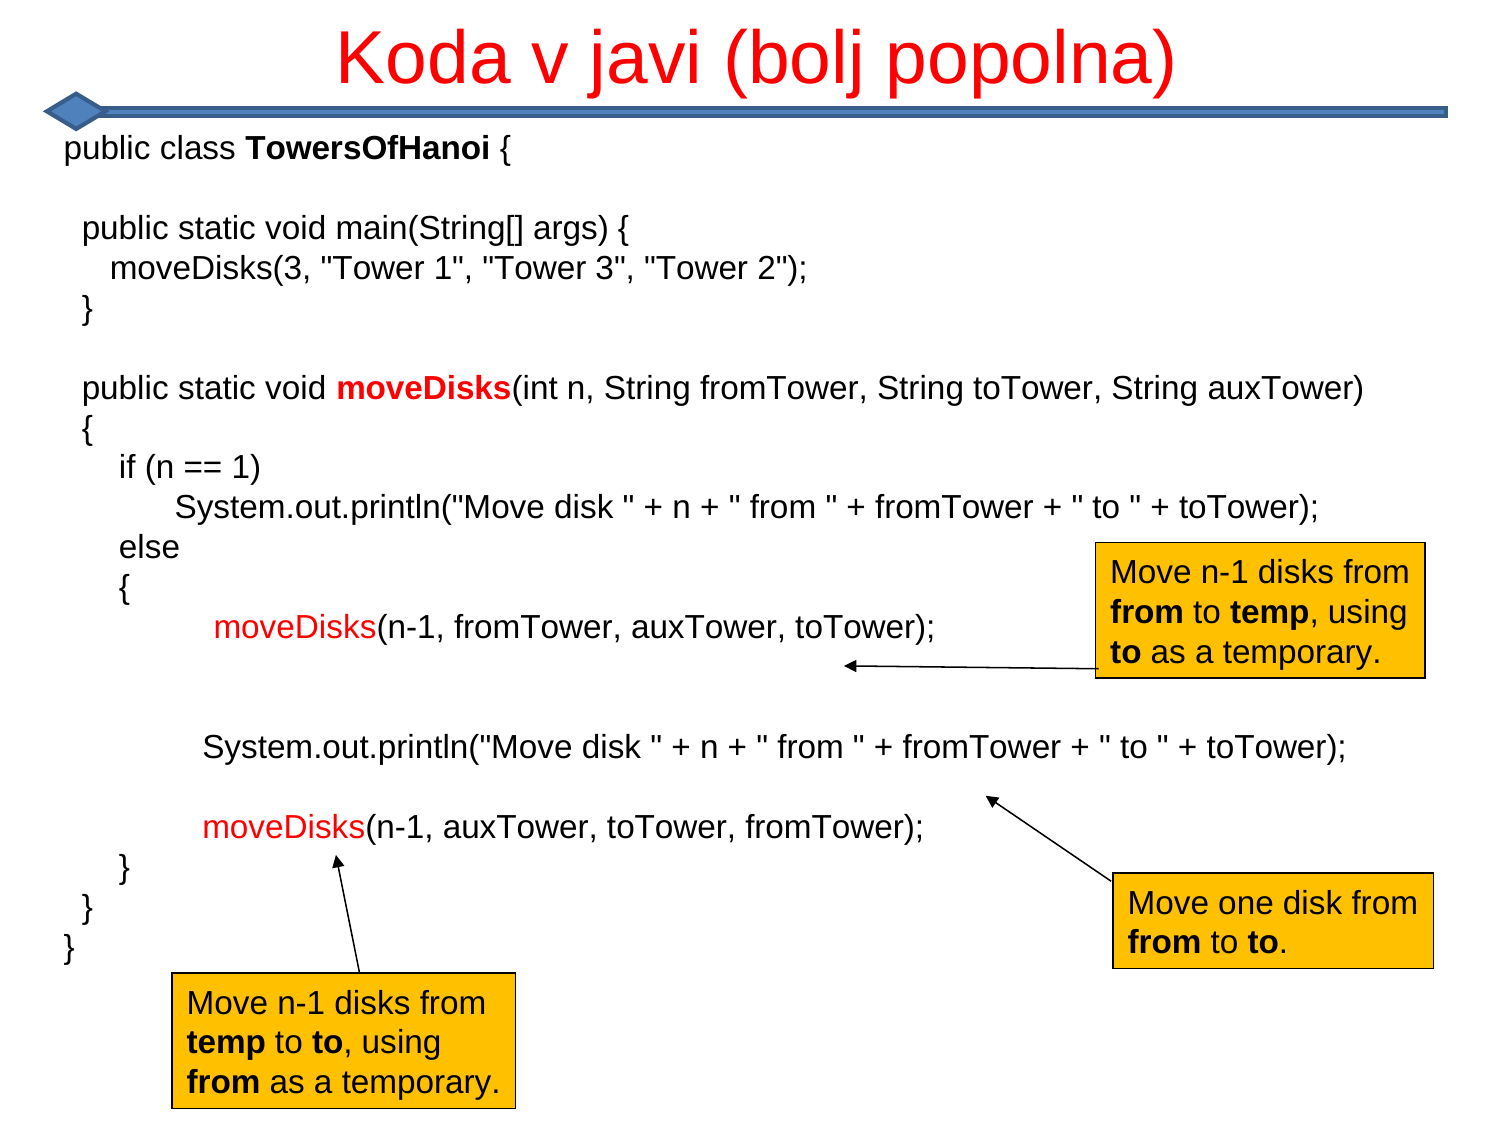

# Koda v javi (bolj popolna)
public class TowersOfHanoi {
 public static void main(String[] args) {
 moveDisks(3, "Tower 1", "Tower 3", "Tower 2");
 }
 public static void moveDisks(int n, String fromTower, String toTower, String auxTower)
 {
 if (n == 1)
 System.out.println("Move disk " + n + " from " + fromTower + " to " + toTower);
 else
 {
 	moveDisks(n-1, fromTower, auxTower, toTower);
 System.out.println("Move disk " + n + " from " + fromTower + " to " + toTower);
 moveDisks(n-1, auxTower, toTower, fromTower);
 }
 }
}
Move n-1 disks from
from to temp, using
to as a temporary.
Move one disk from
from to to.
Move n-1 disks from
temp to to, using
from as a temporary.